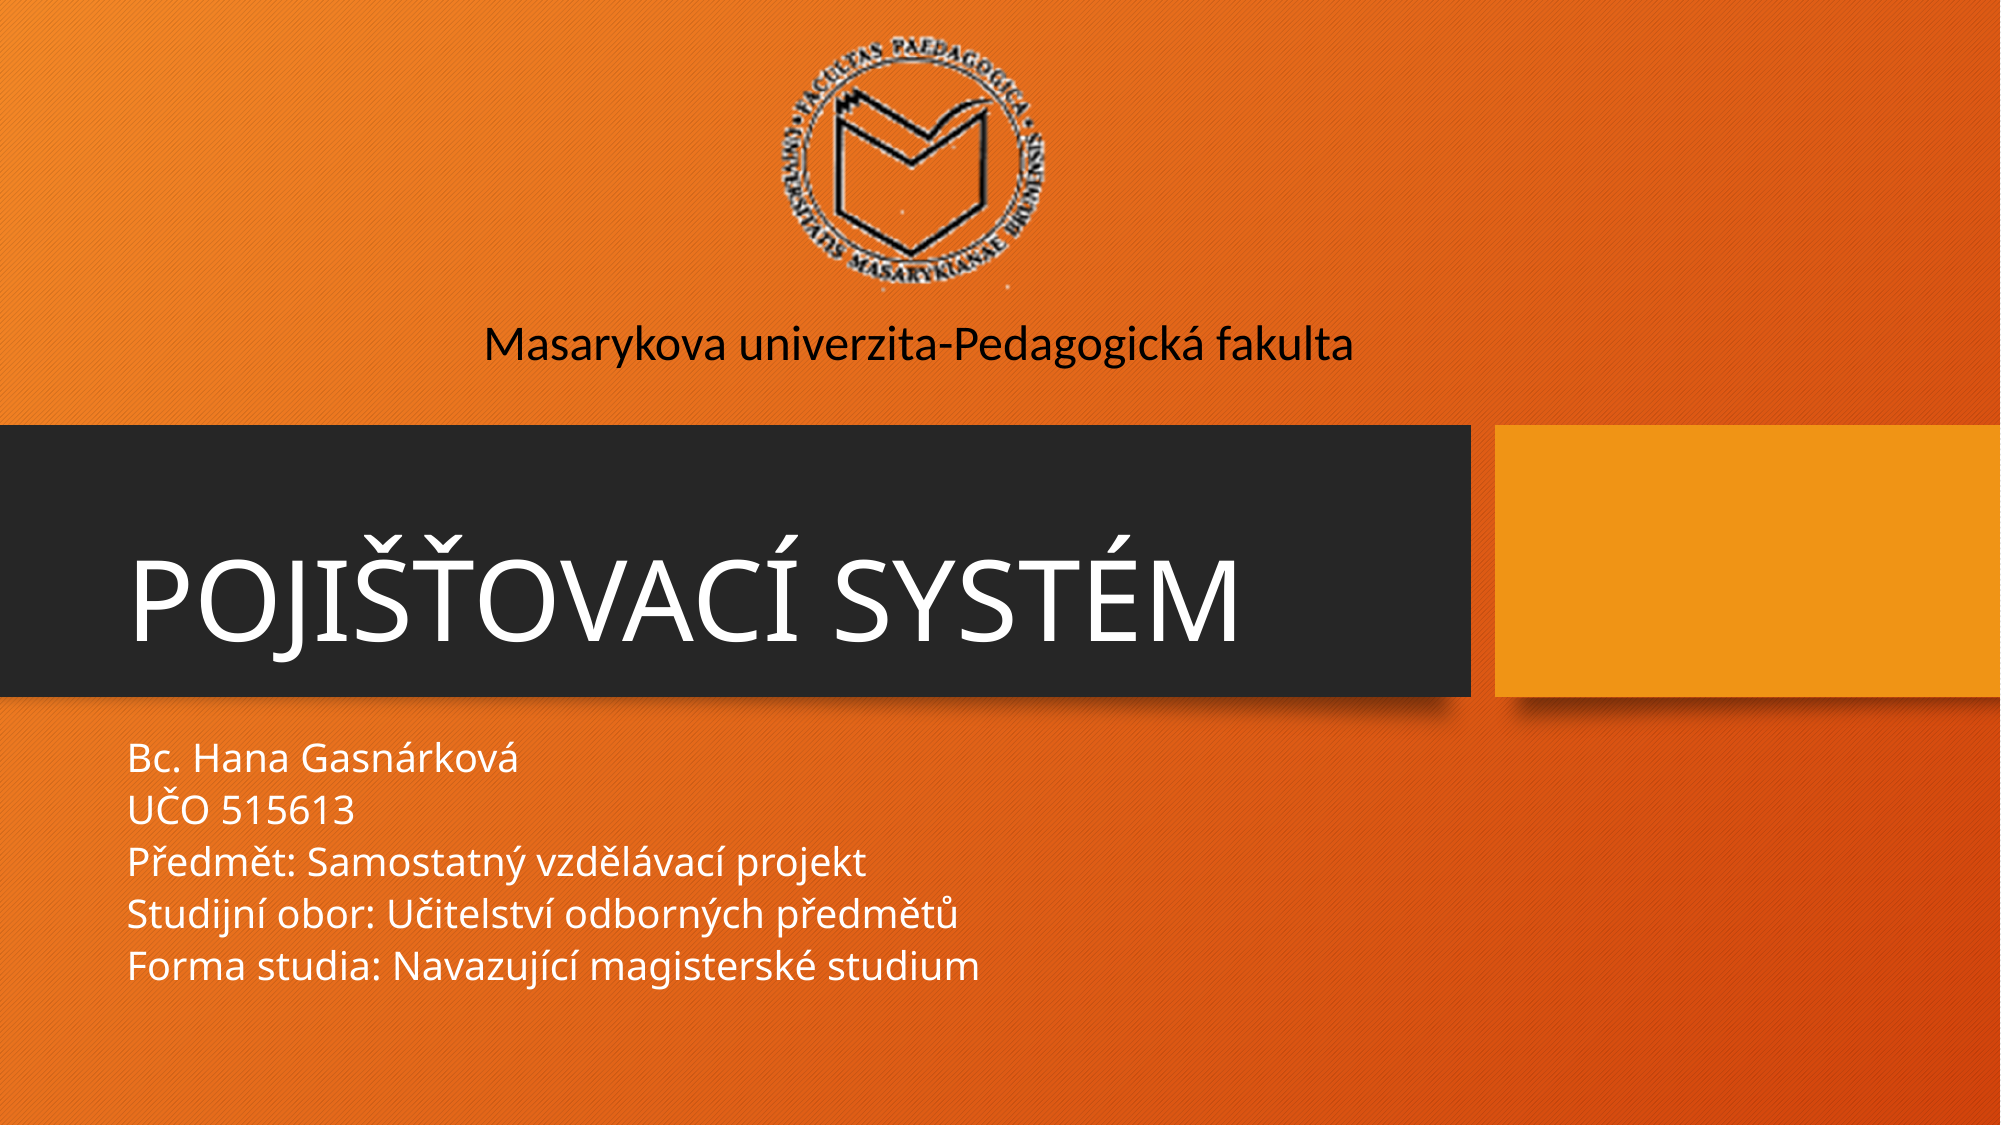

Masarykova univerzita-Pedagogická fakulta
# POJIŠŤOVACÍ SYSTÉM
Bc. Hana Gasnárková
UČO 515613
Předmět: Samostatný vzdělávací projekt
Studijní obor: Učitelství odborných předmětů
Forma studia: Navazující magisterské studium